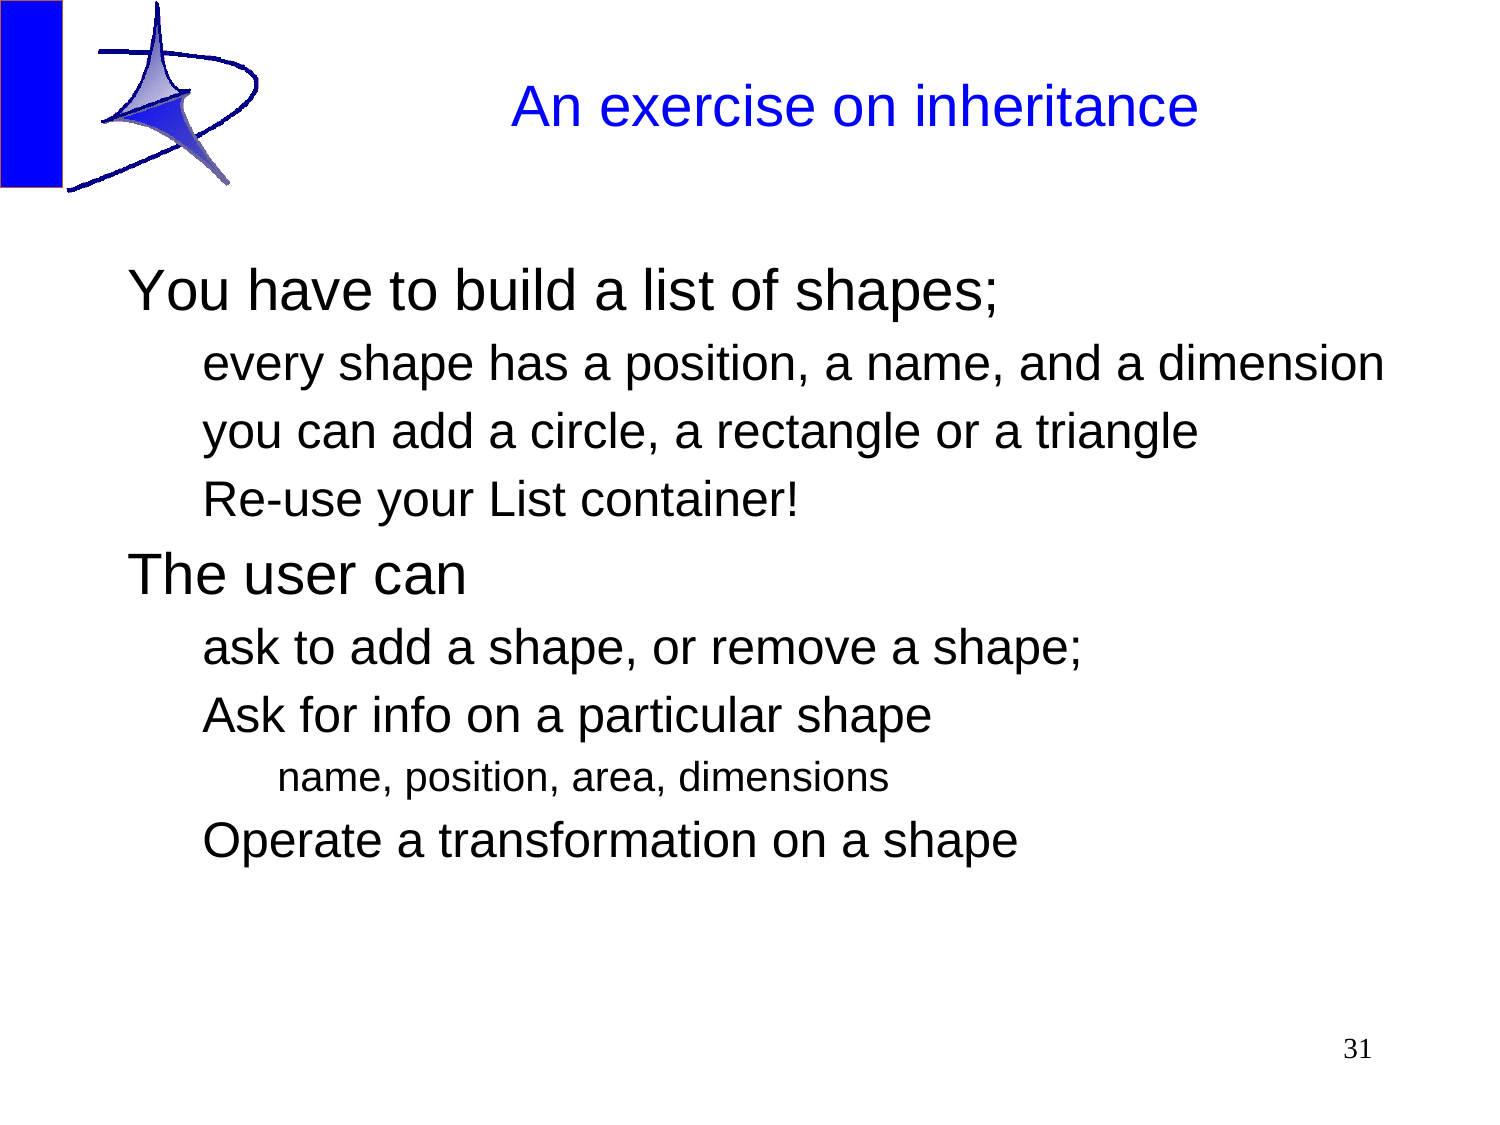

# An exercise on inheritance
You have to build a list of shapes;
every shape has a position, a name, and a dimension
you can add a circle, a rectangle or a triangle
Re-use your List container!
The user can
ask to add a shape, or remove a shape;
Ask for info on a particular shape
name, position, area, dimensions
Operate a transformation on a shape
31